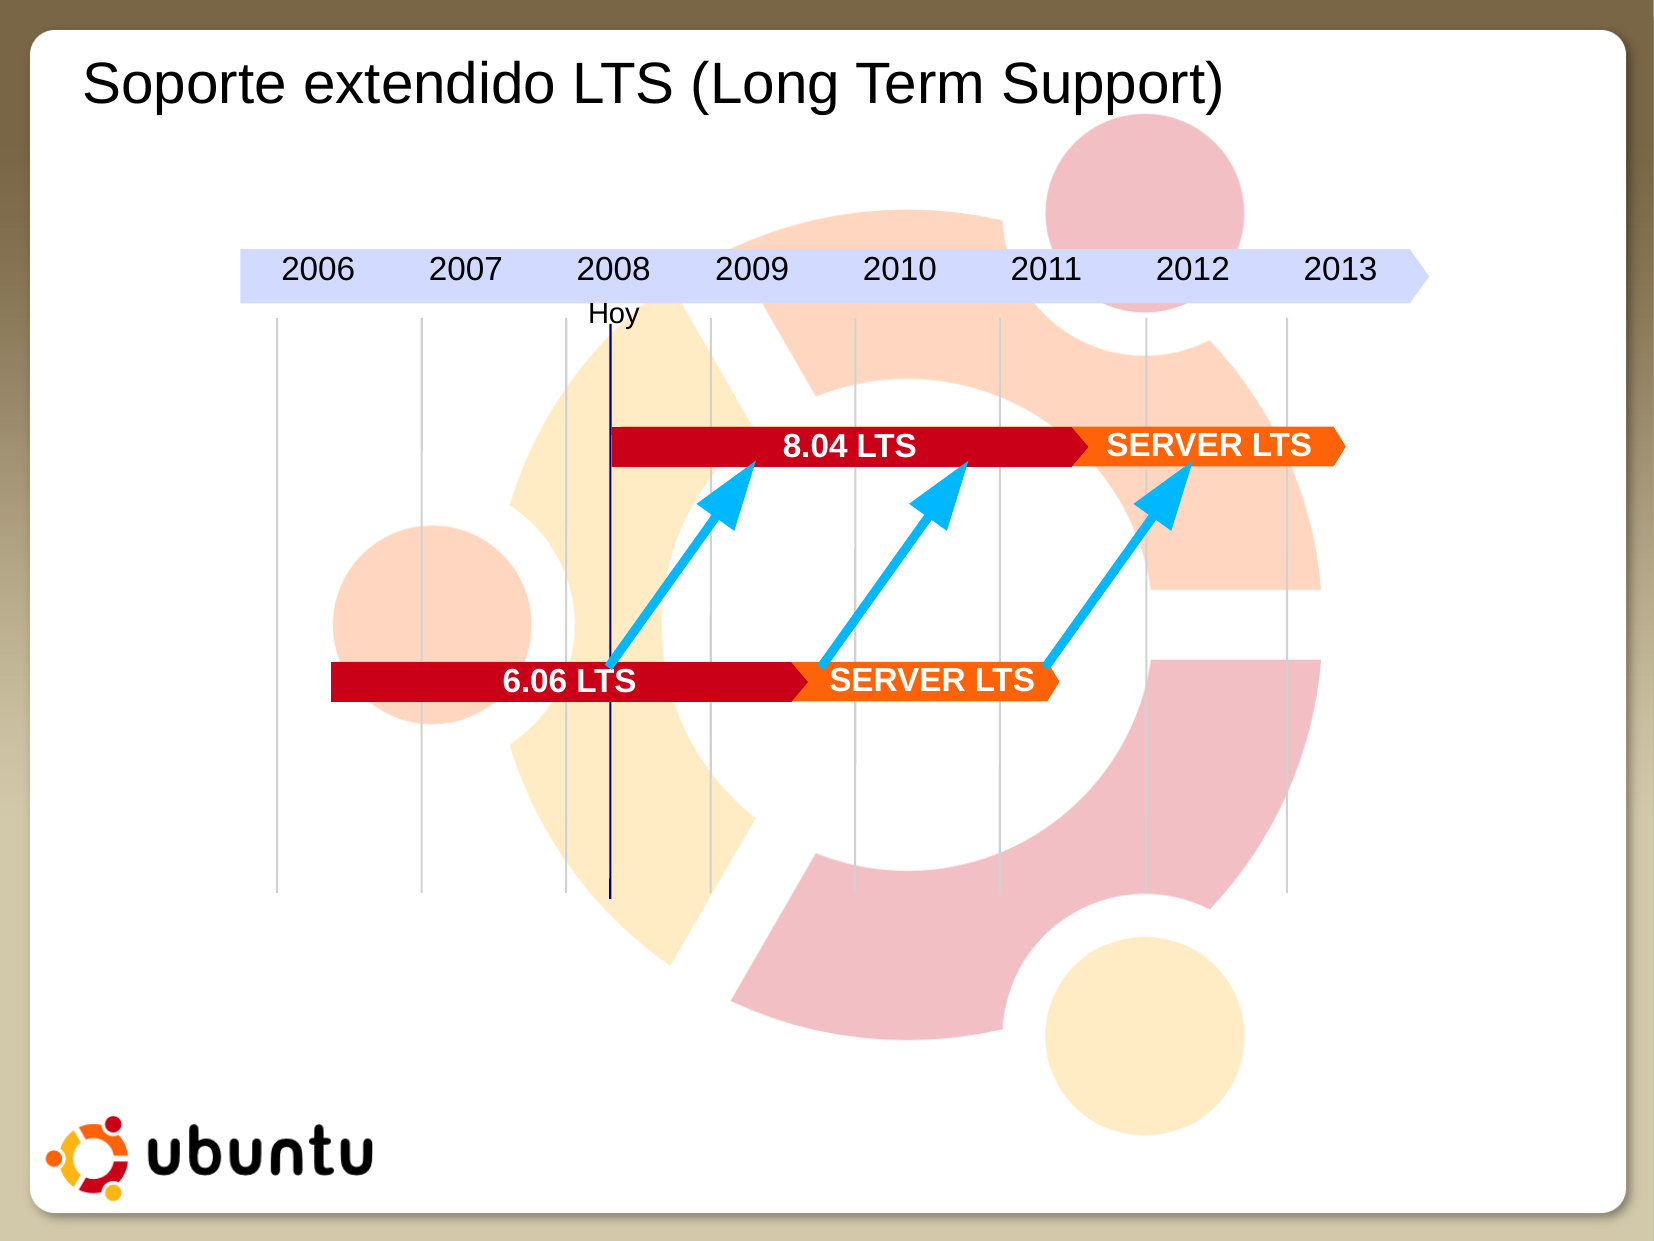

# Soporte extendido LTS (Long Term Support)
2006 2007 2008 2009 2010 2011 2012 2013
Hoy
 SERVER LTS
8.04 LTS
SERVER LTS
6.06 LTS